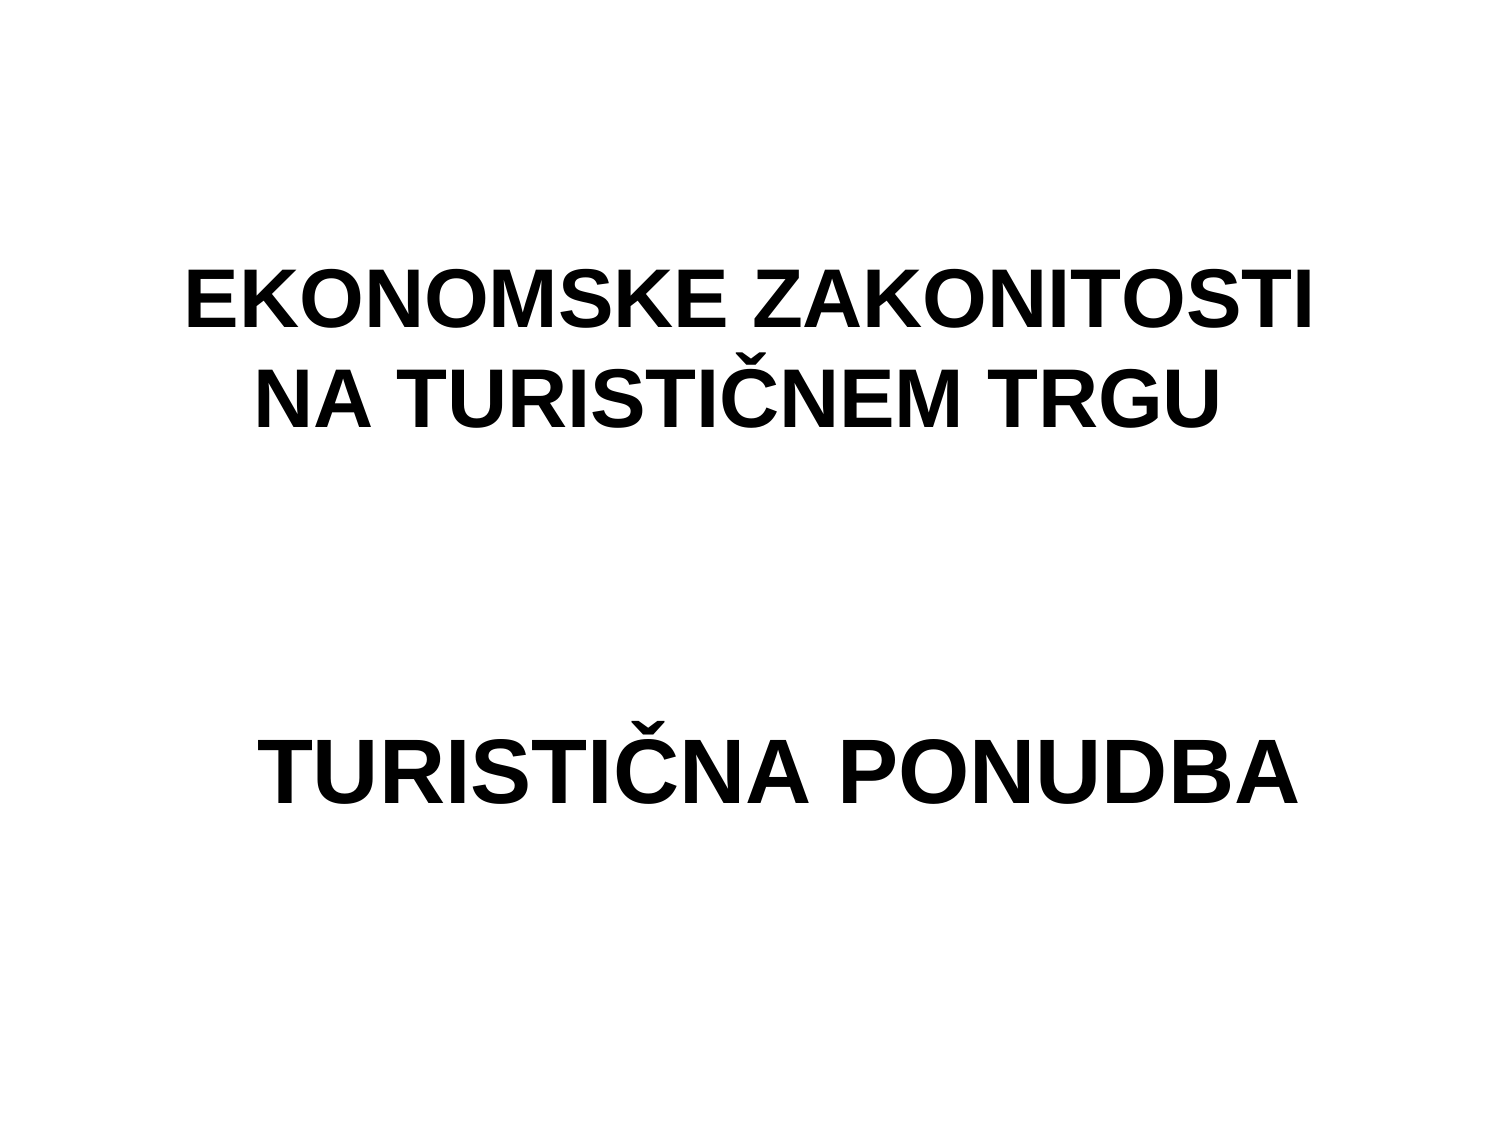

# EKONOMSKE ZAKONITOSTI NA TURISTIČNEM TRGU
TURISTIČNA PONUDBA